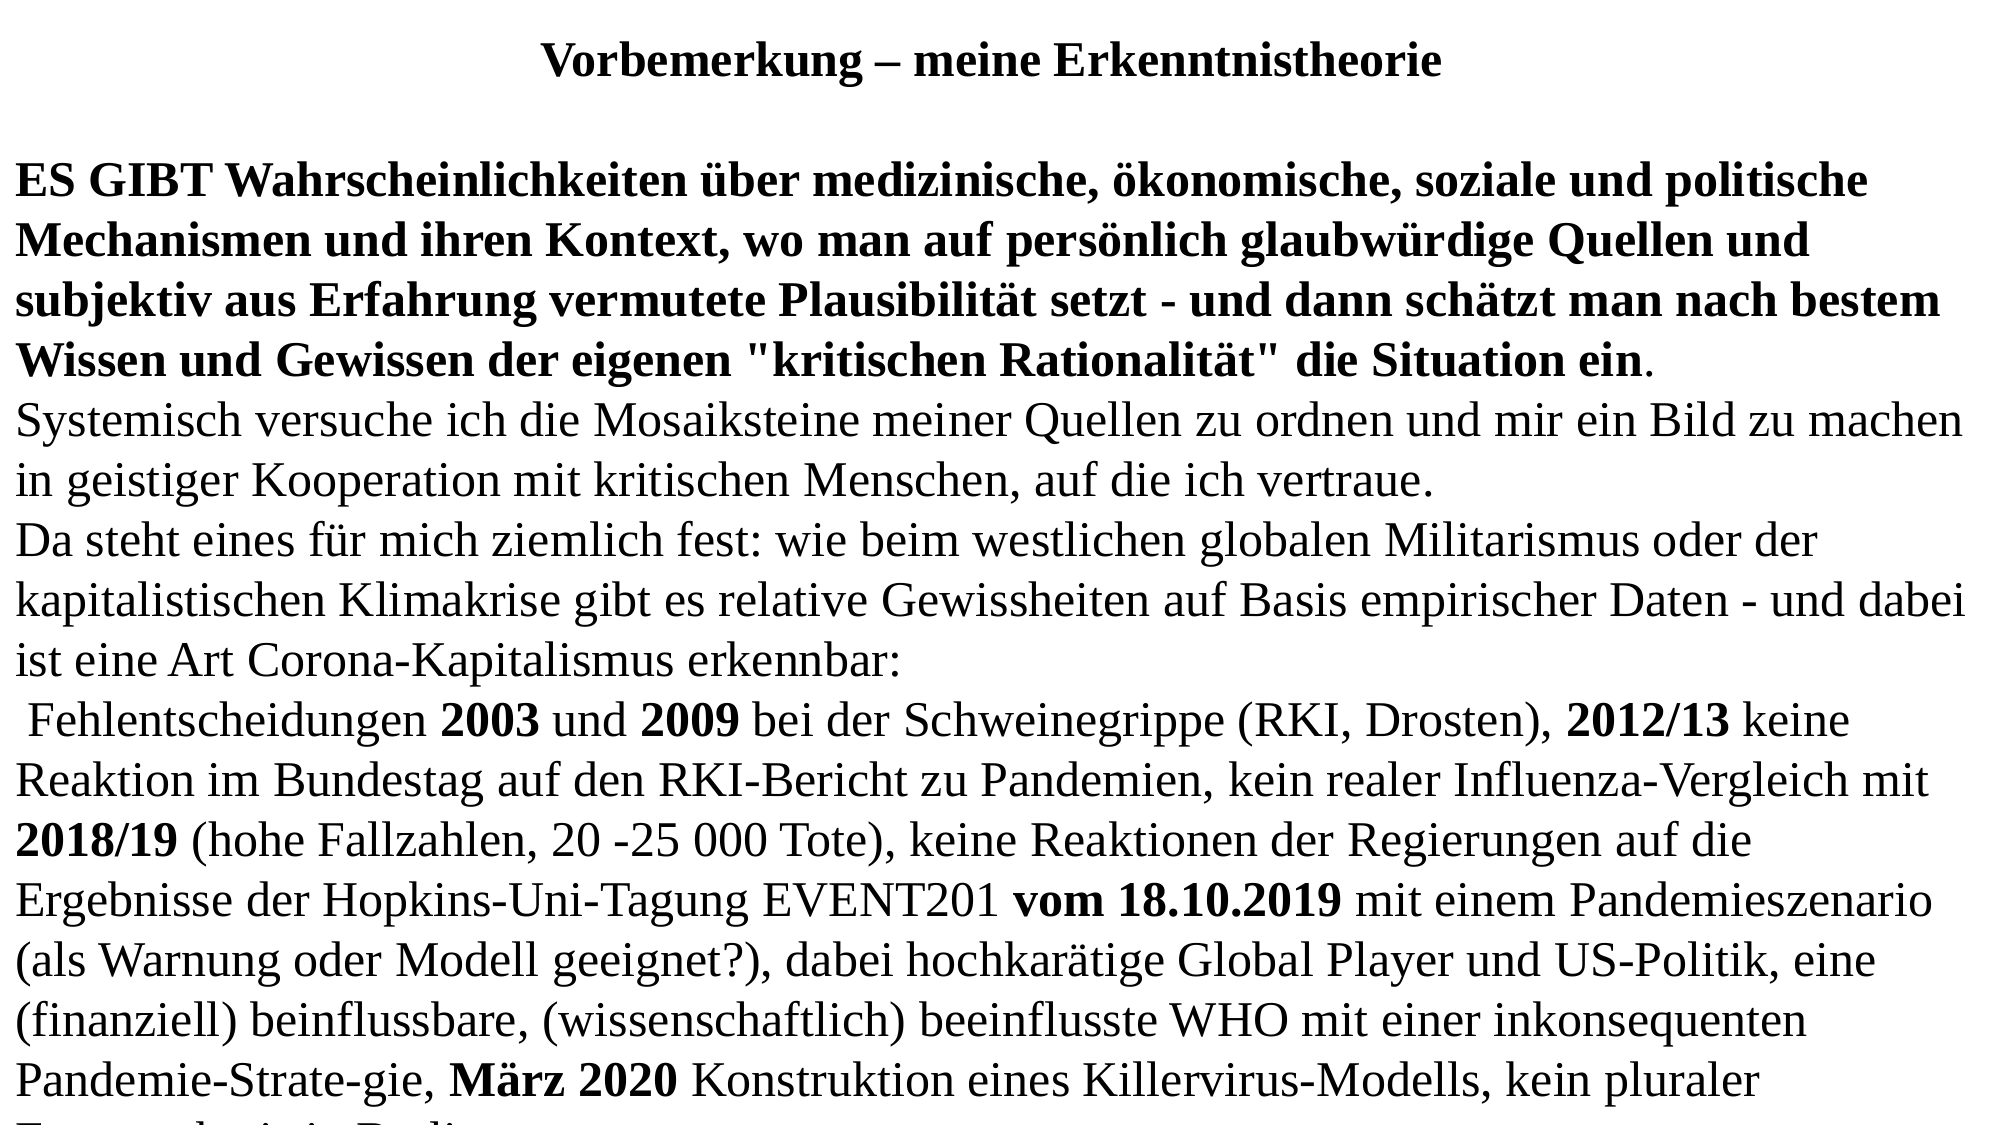

Vorbemerkung – meine Erkenntnistheorie
ES GIBT Wahrscheinlichkeiten über medizinische, ökonomische, soziale und politische Mechanismen und ihren Kontext, wo man auf persönlich glaubwürdige Quellen und subjektiv aus Erfahrung vermutete Plausibilität setzt - und dann schätzt man nach bestem Wissen und Gewissen der eigenen "kritischen Rationalität" die Situation ein.
Systemisch versuche ich die Mosaiksteine meiner Quellen zu ordnen und mir ein Bild zu machen in geistiger Kooperation mit kritischen Menschen, auf die ich vertraue.
Da steht eines für mich ziemlich fest: wie beim westlichen globalen Militarismus oder der kapitalistischen Klimakrise gibt es relative Gewissheiten auf Basis empirischer Daten - und dabei ist eine Art Corona-Kapitalismus erkennbar:
 Fehlentscheidungen 2003 und 2009 bei der Schweinegrippe (RKI, Drosten), 2012/13 keine Reaktion im Bundestag auf den RKI-Bericht zu Pandemien, kein realer Influenza-Vergleich mit 2018/19 (hohe Fallzahlen, 20 -25 000 Tote), keine Reaktionen der Regierungen auf die Ergebnisse der Hopkins-Uni-Tagung EVENT201 vom 18.10.2019 mit einem Pandemieszenario (als Warnung oder Modell geeignet?), dabei hochkarätige Global Player und US-Politik, eine (finanziell) beinflussbare, (wissenschaftlich) beeinflusste WHO mit einer inkonsequenten Pandemie-Strate-gie, März 2020 Konstruktion eines Killervirus-Modells, kein pluraler Expertenkreis in Berlin.